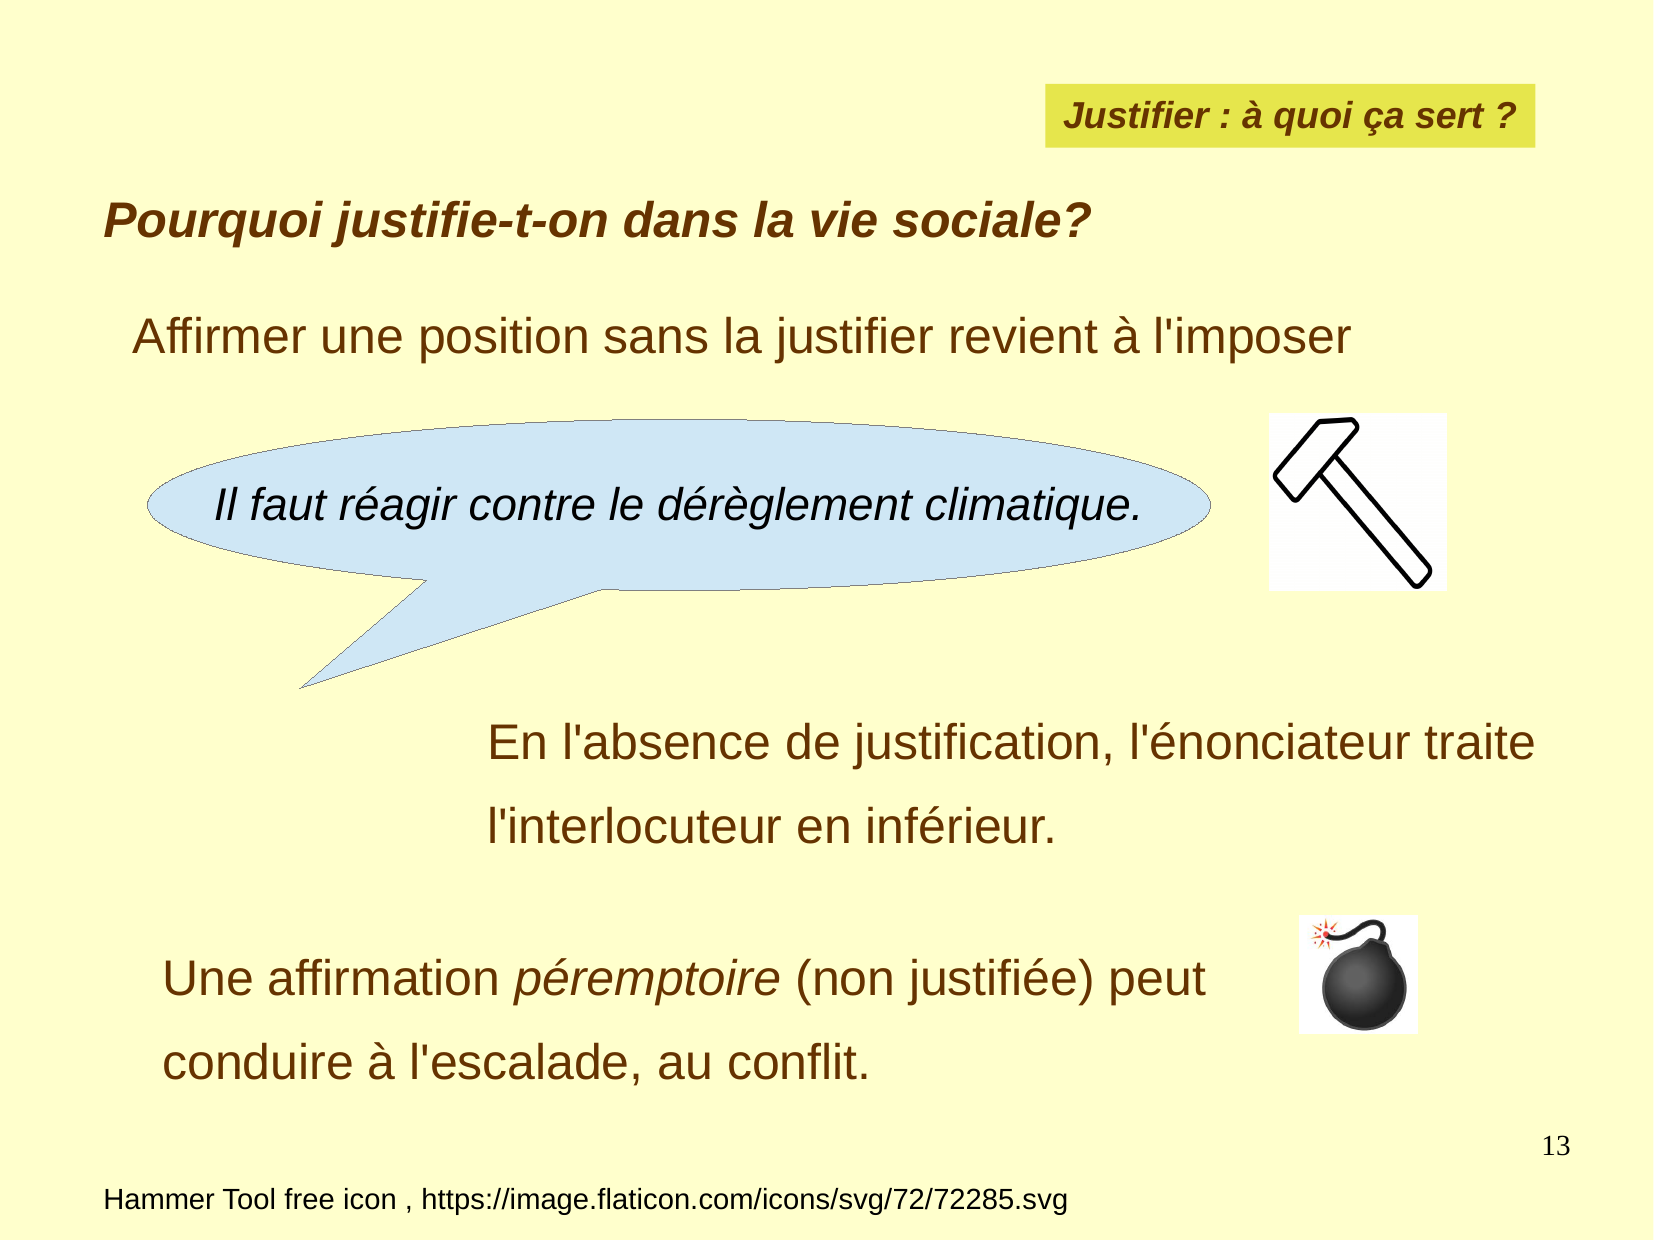

Justifier : à quoi ça sert ?
Pourquoi justifie-t-on dans la vie sociale?
Affirmer une position sans la justifier revient à l'imposer
Il faut réagir contre le dérèglement climatique.
En l'absence de justification, l'énonciateur traite l'interlocuteur en inférieur.
Une affirmation péremptoire (non justifiée) peut conduire à l'escalade, au conflit.
13
Hammer Tool free icon , https://image.flaticon.com/icons/svg/72/72285.svg